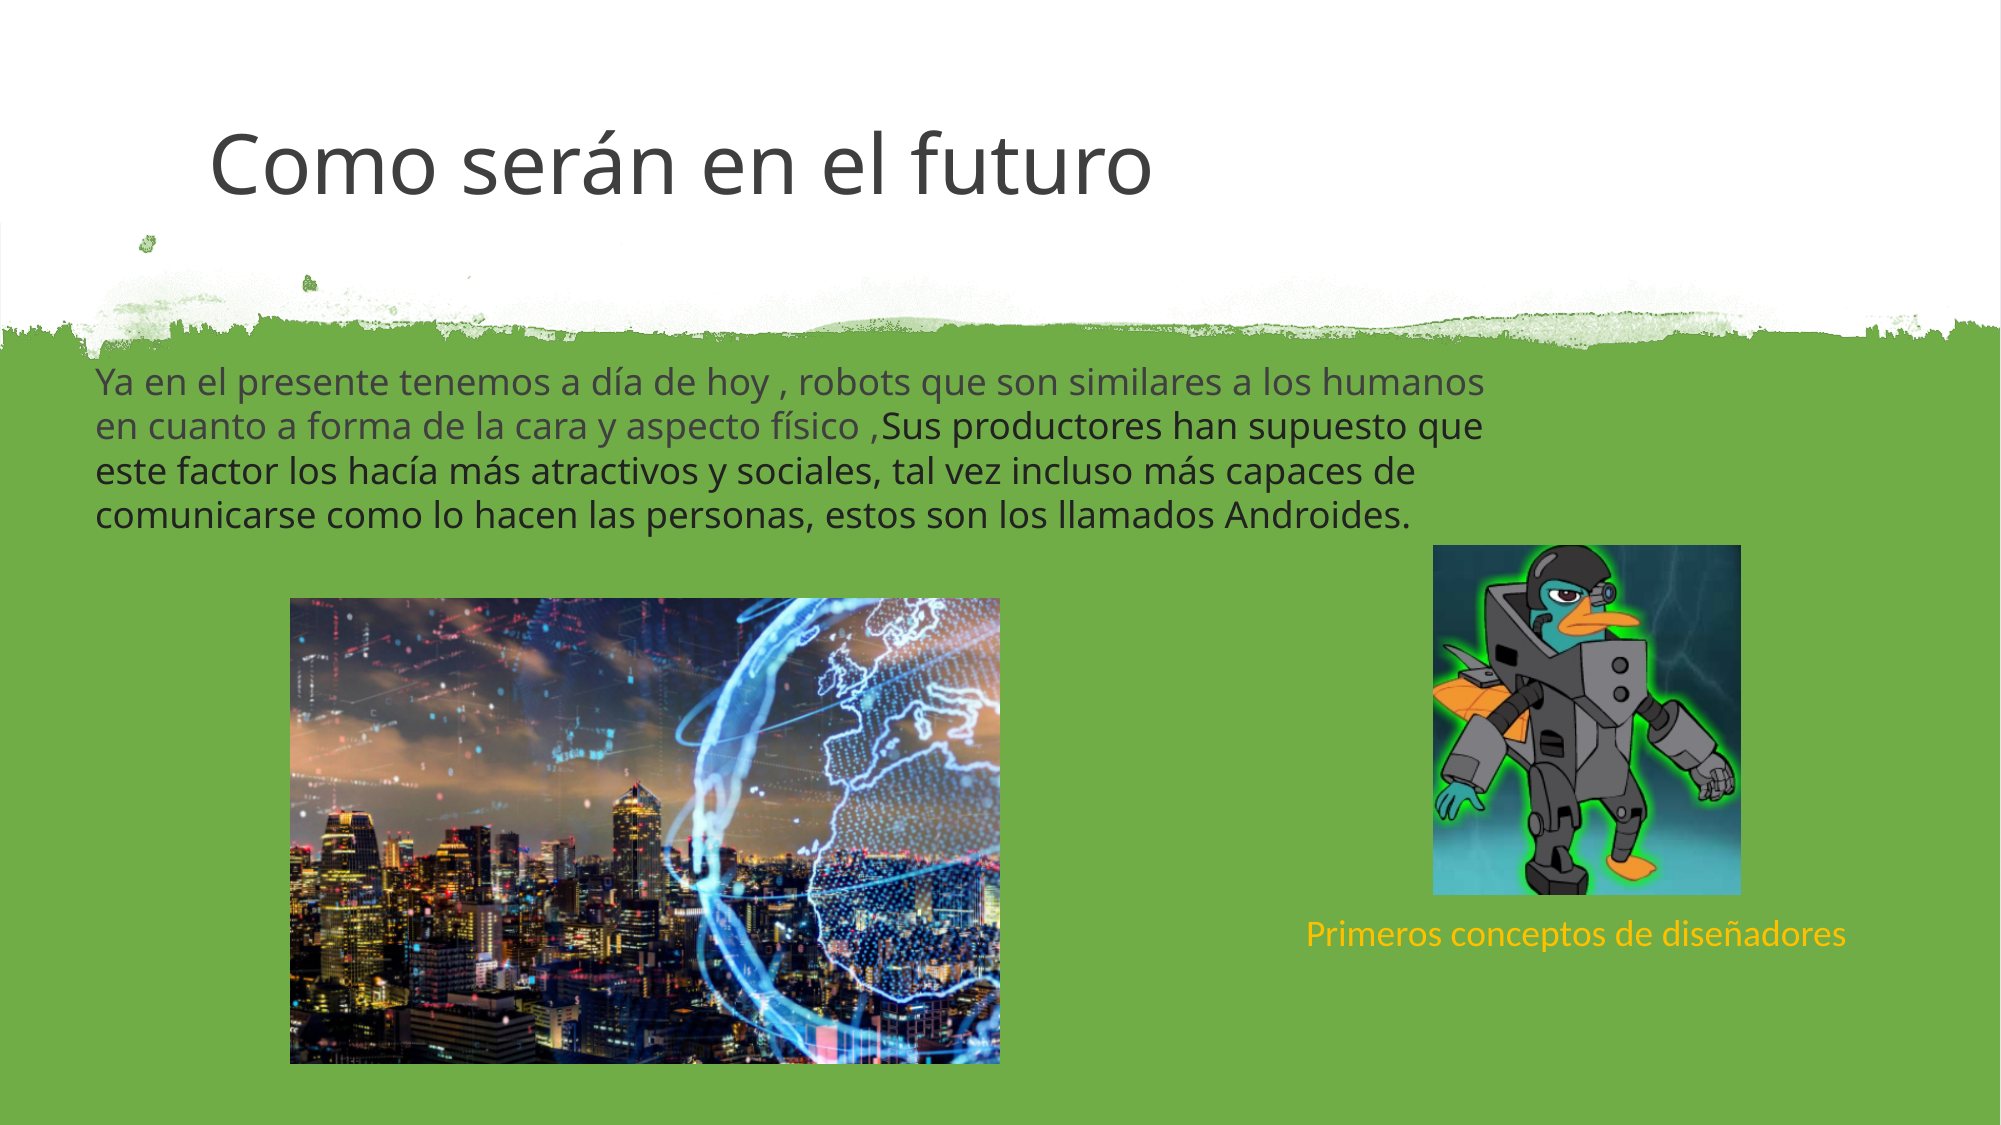

# Como serán en el futuro
Ya en el presente tenemos a día de hoy , robots que son similares a los humanos en cuanto a forma de la cara y aspecto físico ,Sus productores han supuesto que este factor los hacía más atractivos y sociales, tal vez incluso más capaces de comunicarse como lo hacen las personas, estos son los llamados Androides.
Primeros conceptos de diseñadores